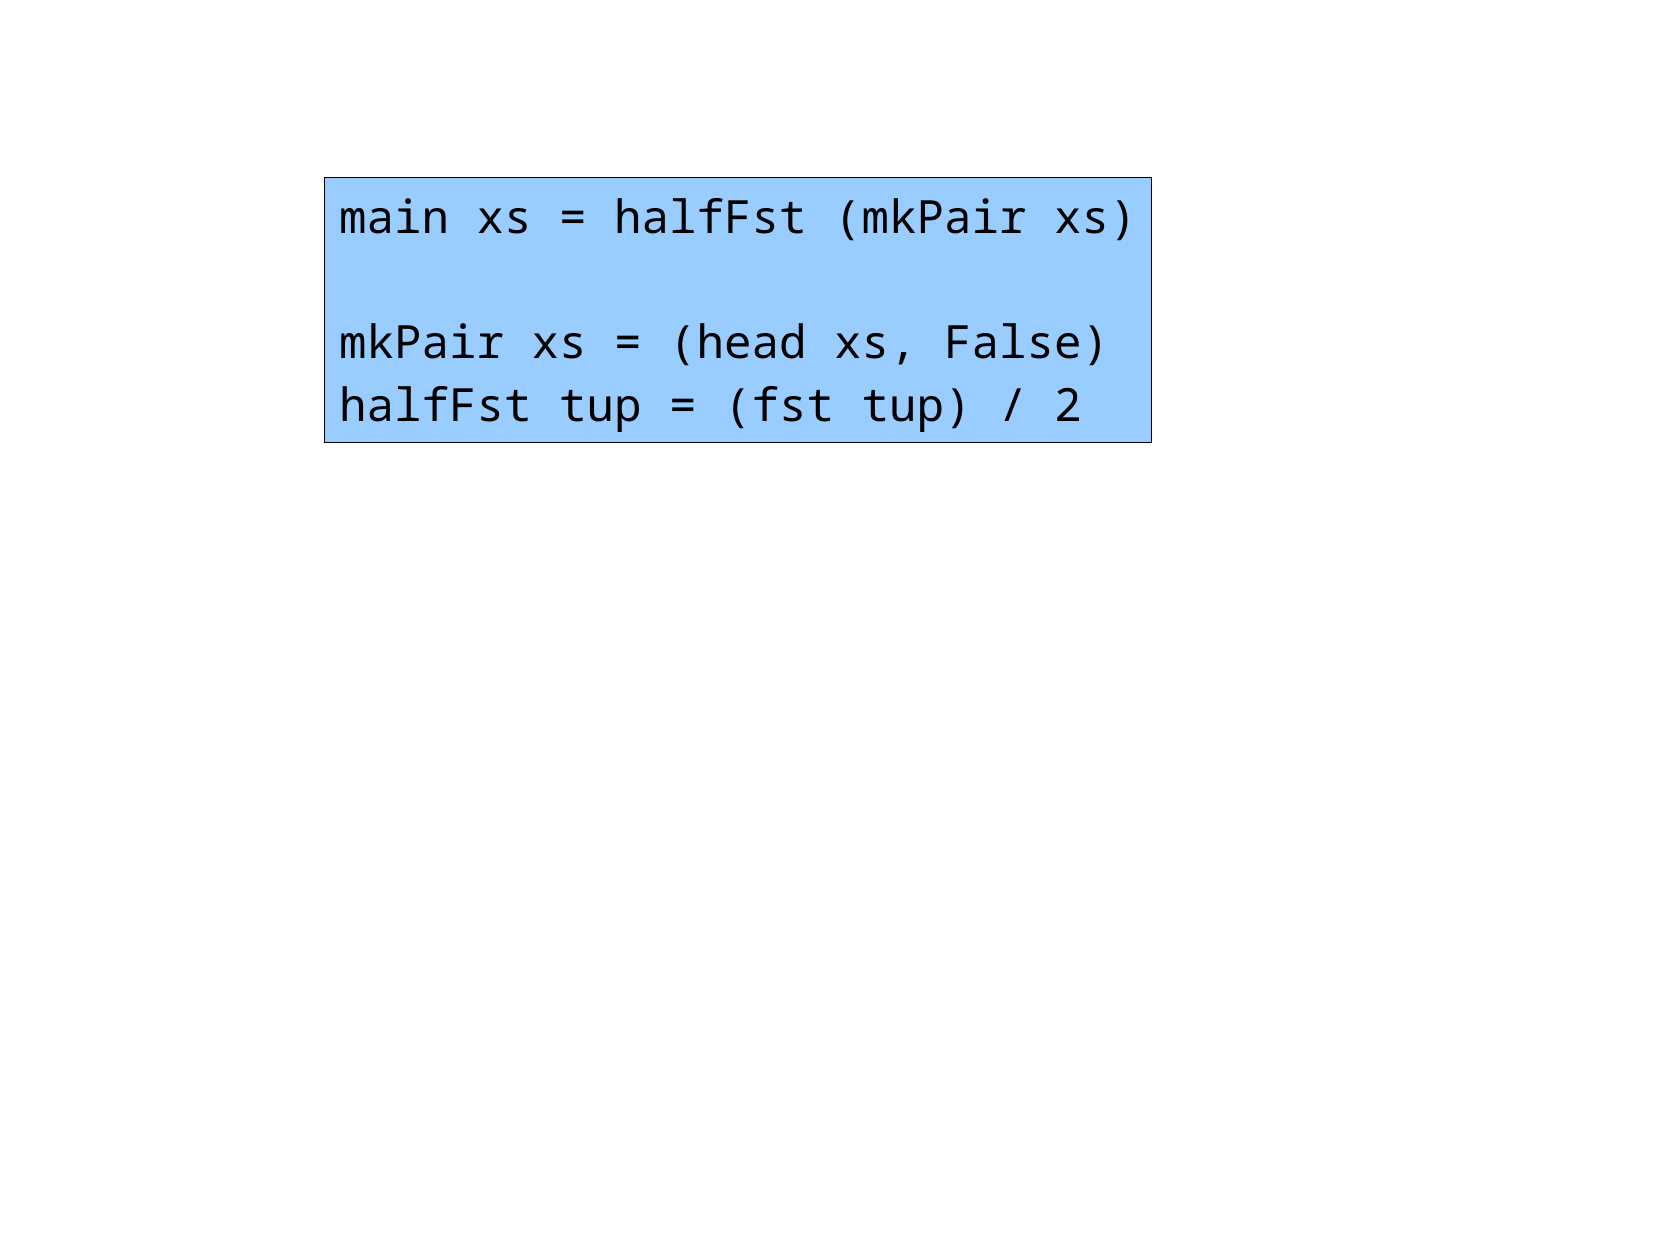

main xs = halfFst (mkPair xs)
mkPair xs = (head xs, False)
halfFst tup = (fst tup) / 2